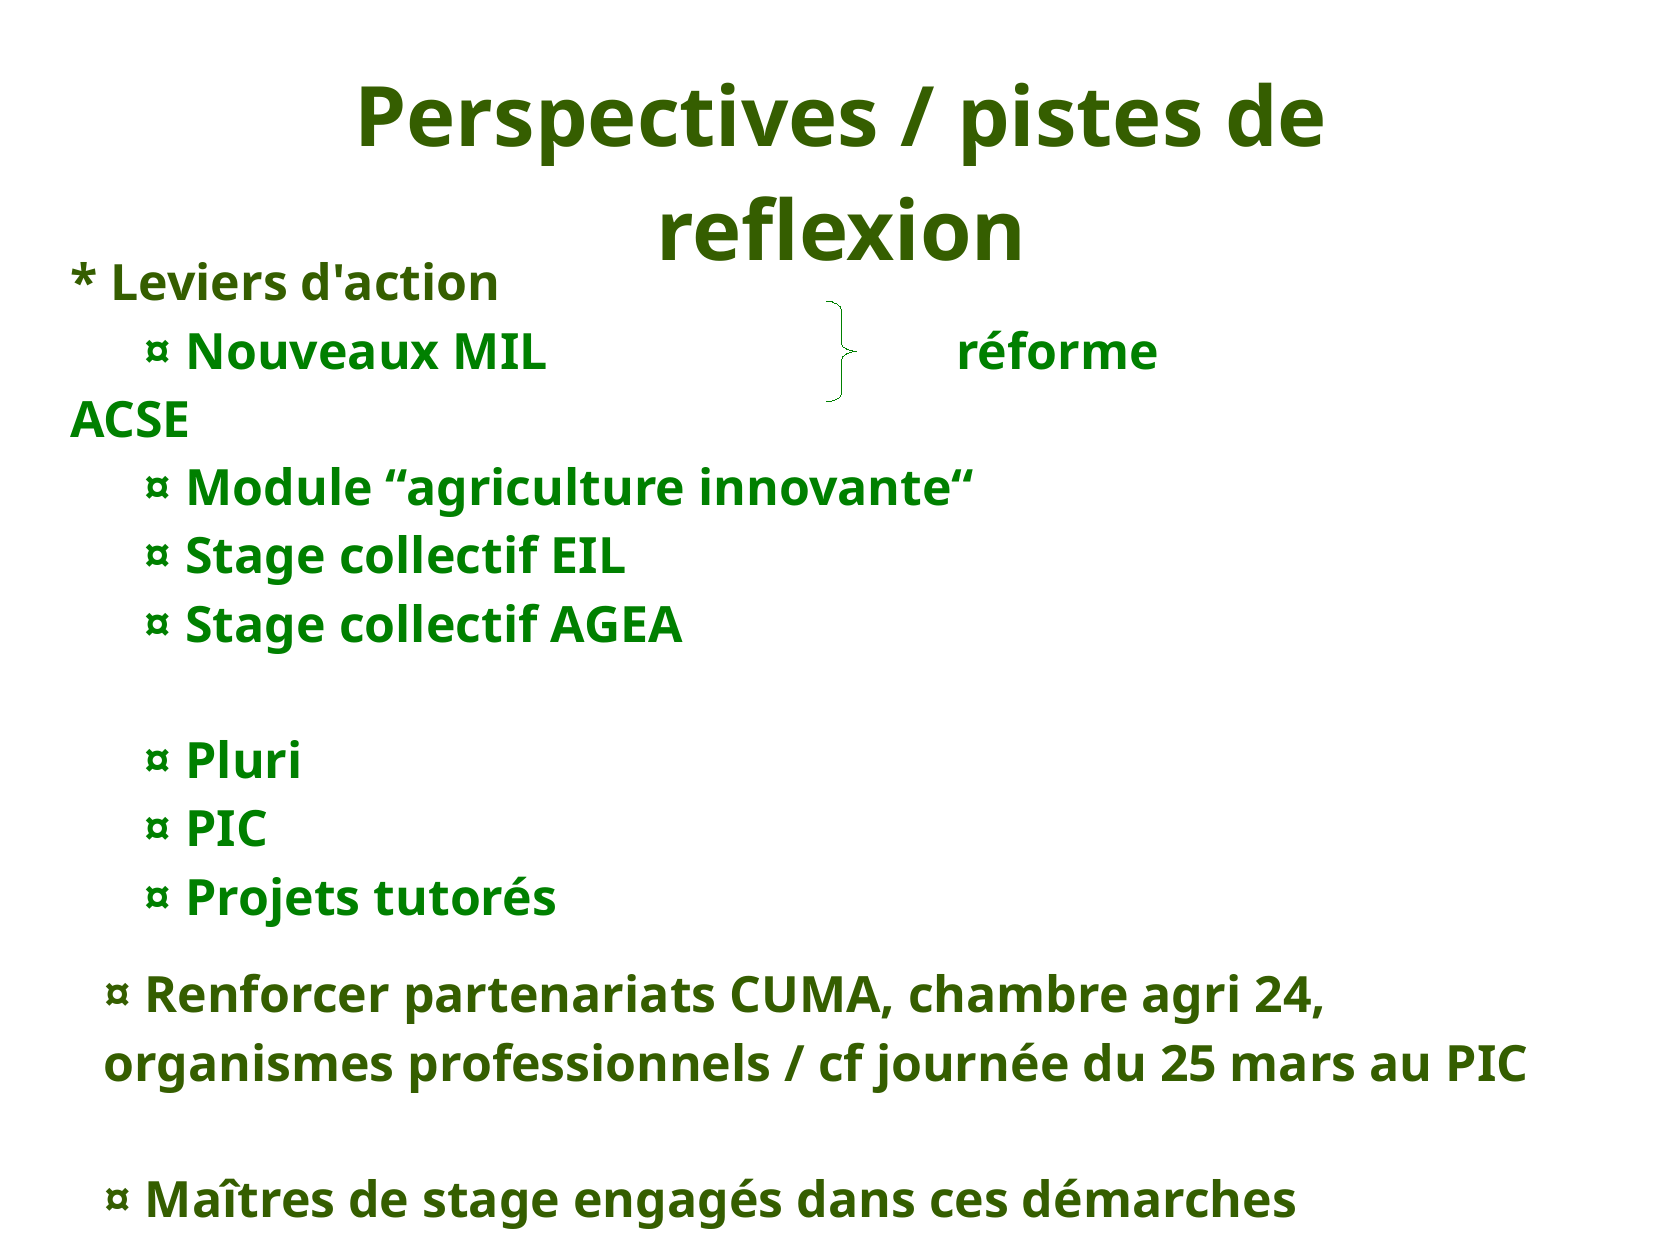

Perspectives / pistes de reflexion
¤ Renforcer partenariats CUMA, chambre agri 24, organismes professionnels / cf journée du 25 mars au PIC
¤ Maîtres de stage engagés dans ces démarches
¤ ....
* Leviers d'action
	¤ Nouveaux MIL 						réforme ACSE
	¤ Module “agriculture innovante“
	¤ Stage collectif EIL
	¤ Stage collectif AGEA
	¤ Pluri
	¤ PIC
	¤ Projets tutorés